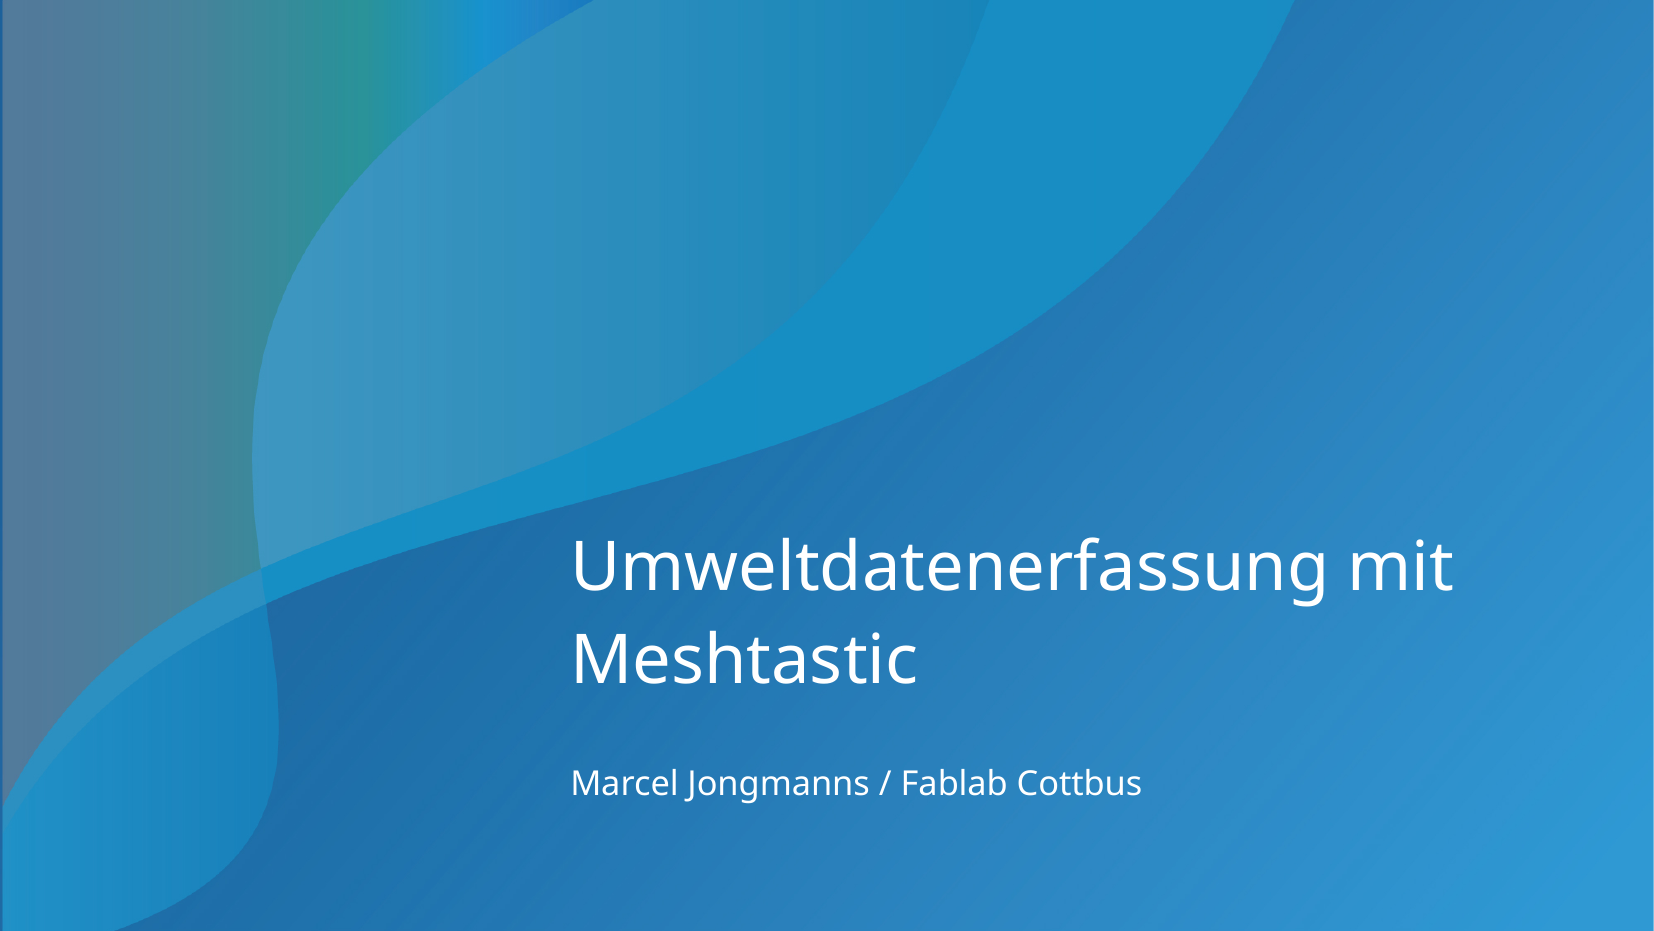

# Umweltdatenerfassung mit Meshtastic
Marcel Jongmanns / Fablab Cottbus